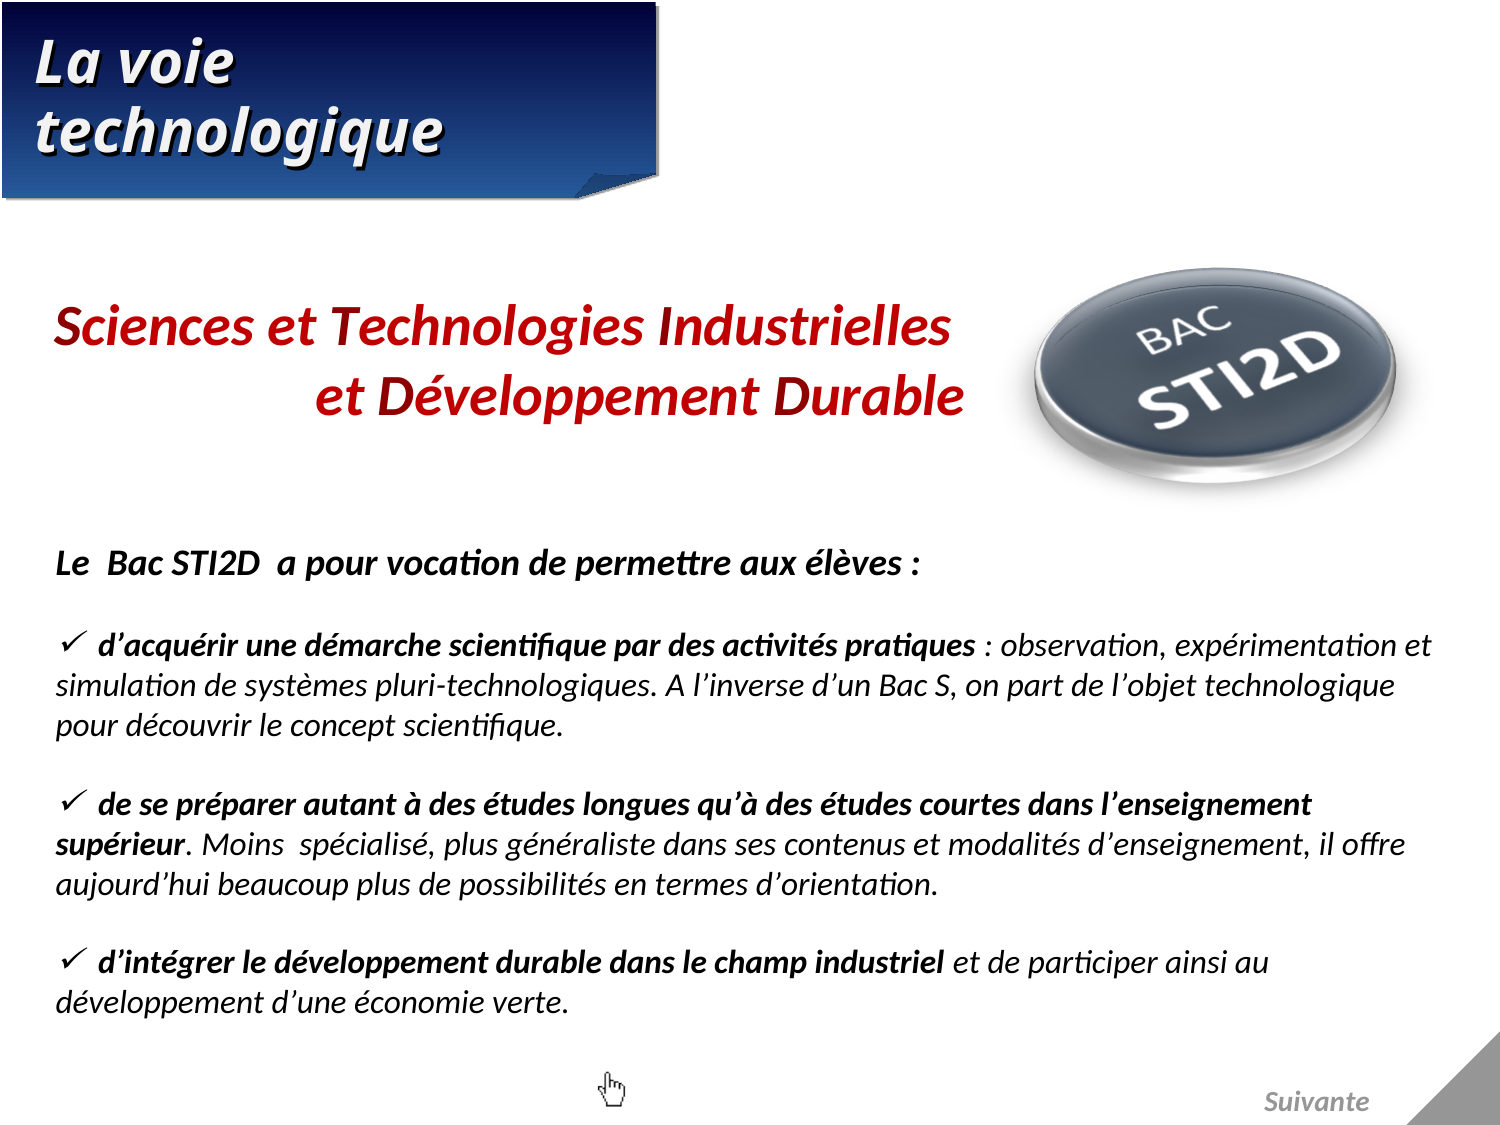

La voie technologique
Sciences et Technologies Industrielles
et Développement Durable
Le Bac STI2D a pour vocation de permettre aux élèves :
 d’acquérir une démarche scientifique par des activités pratiques : observation, expérimentation et simulation de systèmes pluri-technologiques. A l’inverse d’un Bac S, on part de l’objet technologique pour découvrir le concept scientifique.
 de se préparer autant à des études longues qu’à des études courtes dans l’enseignement supérieur. Moins spécialisé, plus généraliste dans ses contenus et modalités d’enseignement, il offre aujourd’hui beaucoup plus de possibilités en termes d’orientation.
 d’intégrer le développement durable dans le champ industriel et de participer ainsi au développement d’une économie verte.
Suivante